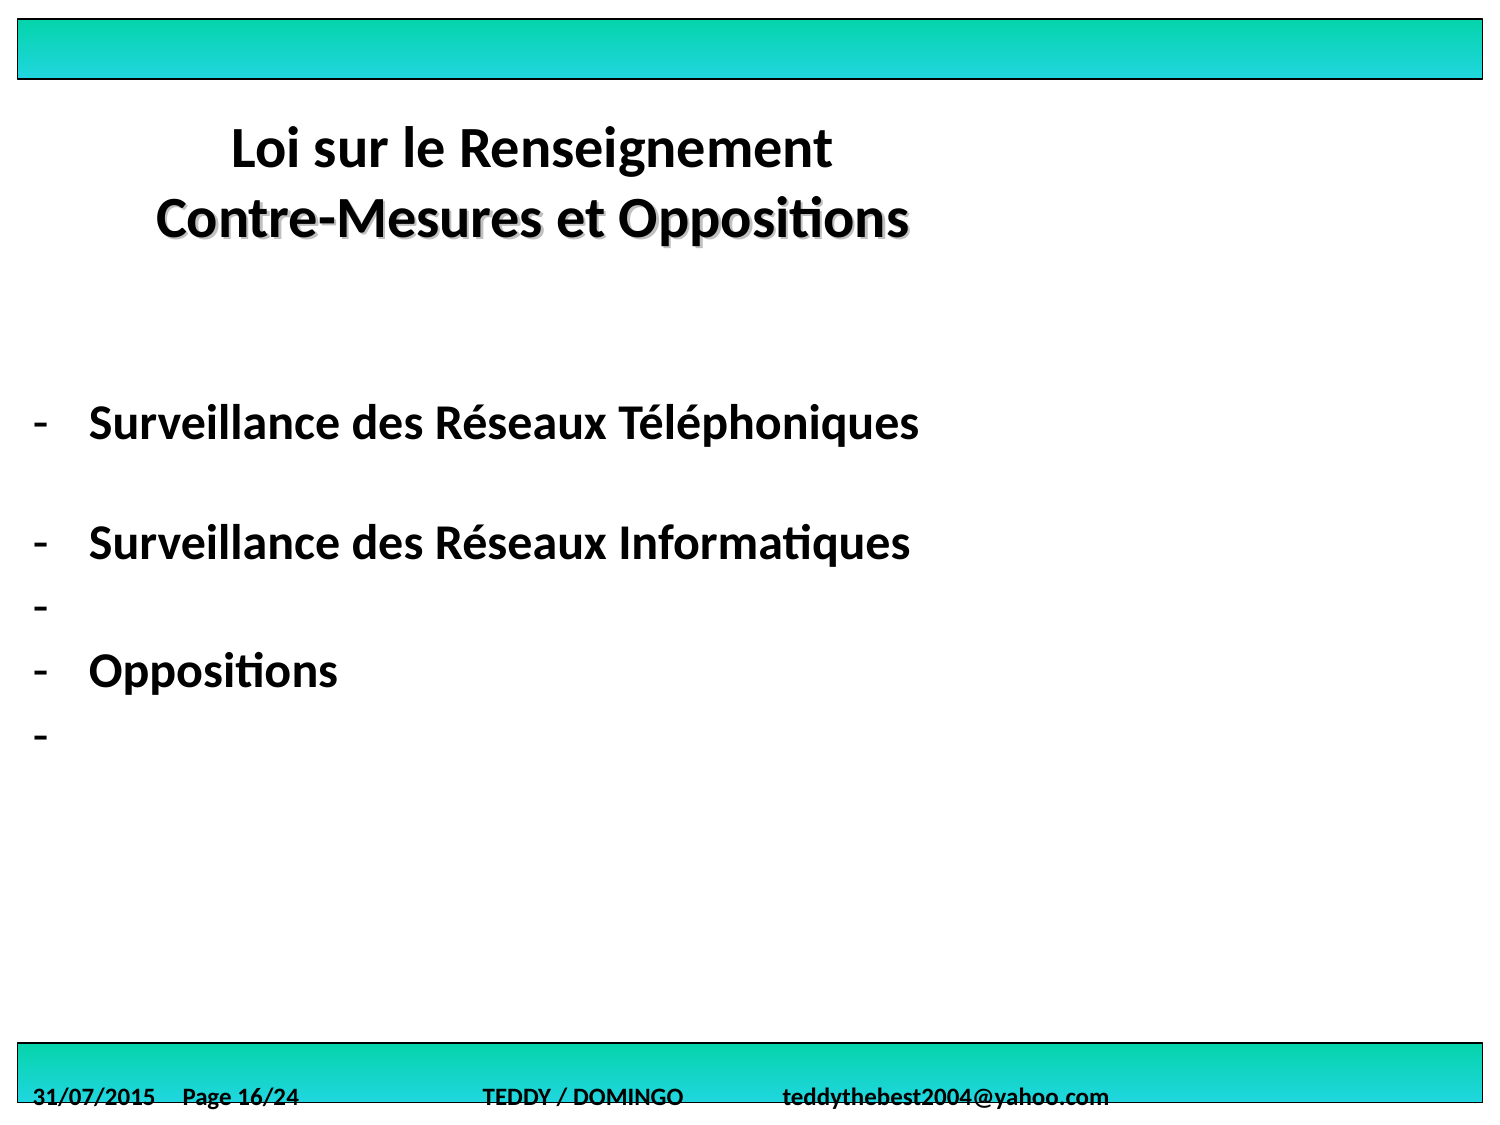

Loi sur le Renseignement
Contre-Mesures et Oppositions
Surveillance des Réseaux Téléphoniques
Surveillance des Réseaux Informatiques
Oppositions
31/07/2015	Page 16/24			TEDDY / DOMINGO		teddythebest2004@yahoo.com